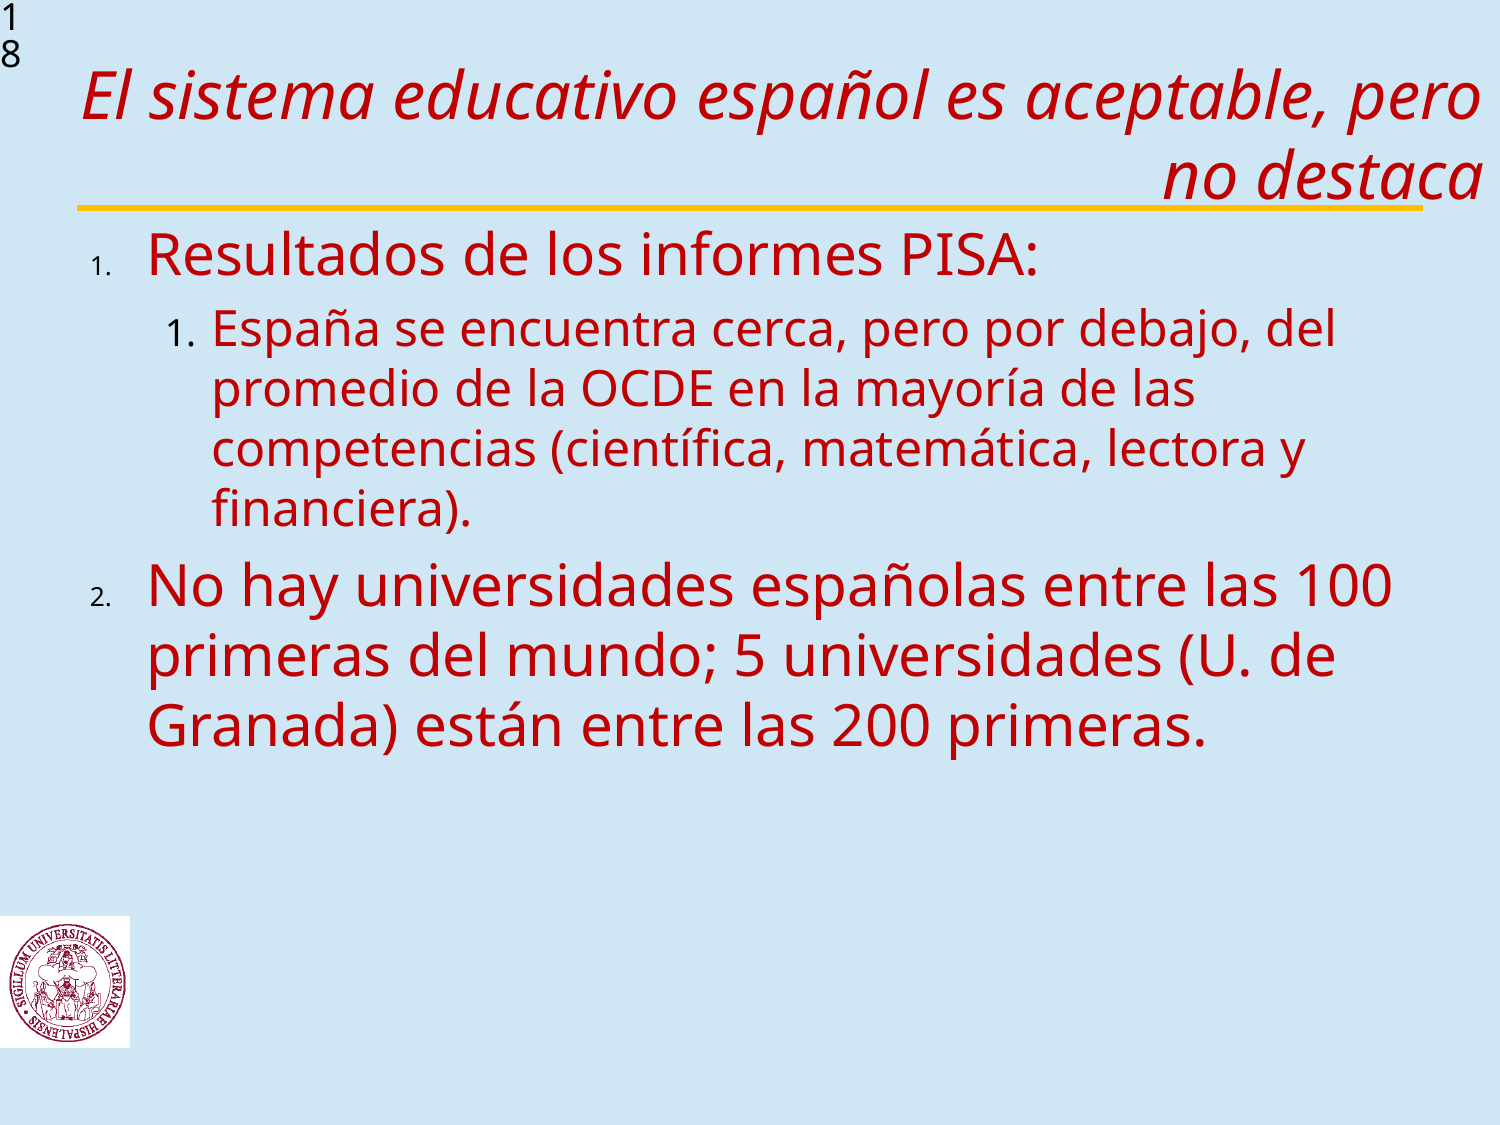

# El sistema educativo español es aceptable, pero no destaca
Resultados de los informes PISA:
España se encuentra cerca, pero por debajo, del promedio de la OCDE en la mayoría de las competencias (científica, matemática, lectora y financiera).
No hay universidades españolas entre las 100 primeras del mundo; 5 universidades (U. de Granada) están entre las 200 primeras.